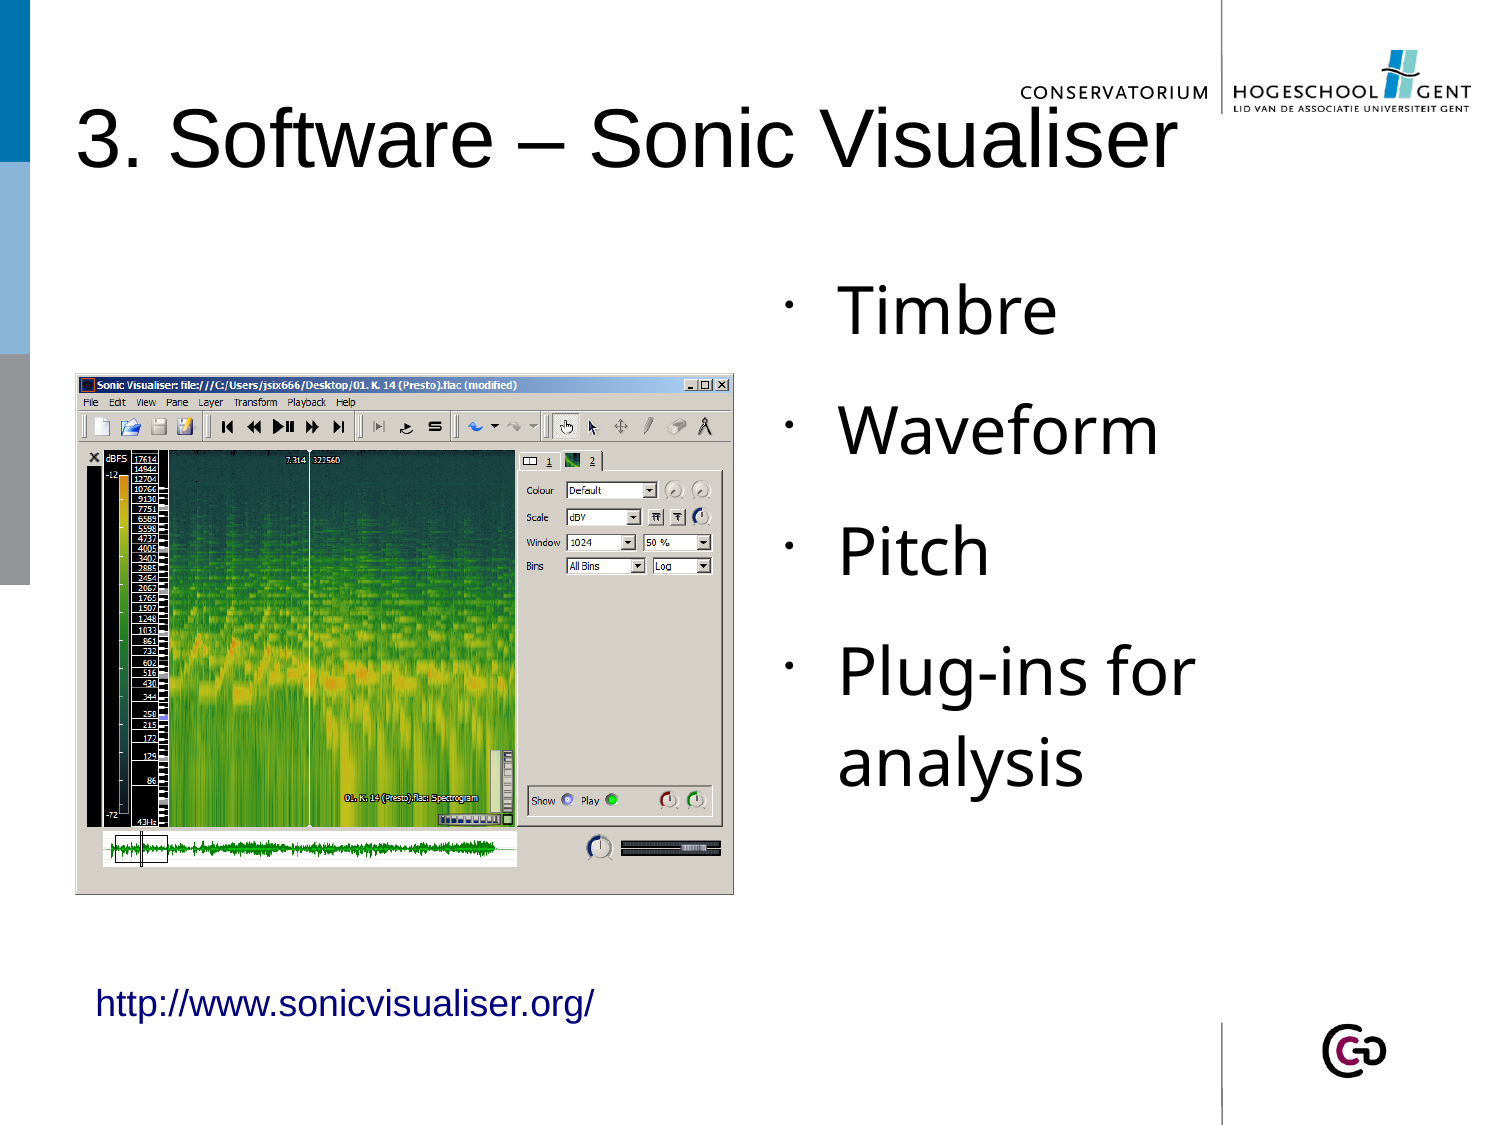

# 3. Software – Sonic Visualiser
Timbre
Waveform
Pitch
Plug-ins for analysis
http://www.sonicvisualiser.org/